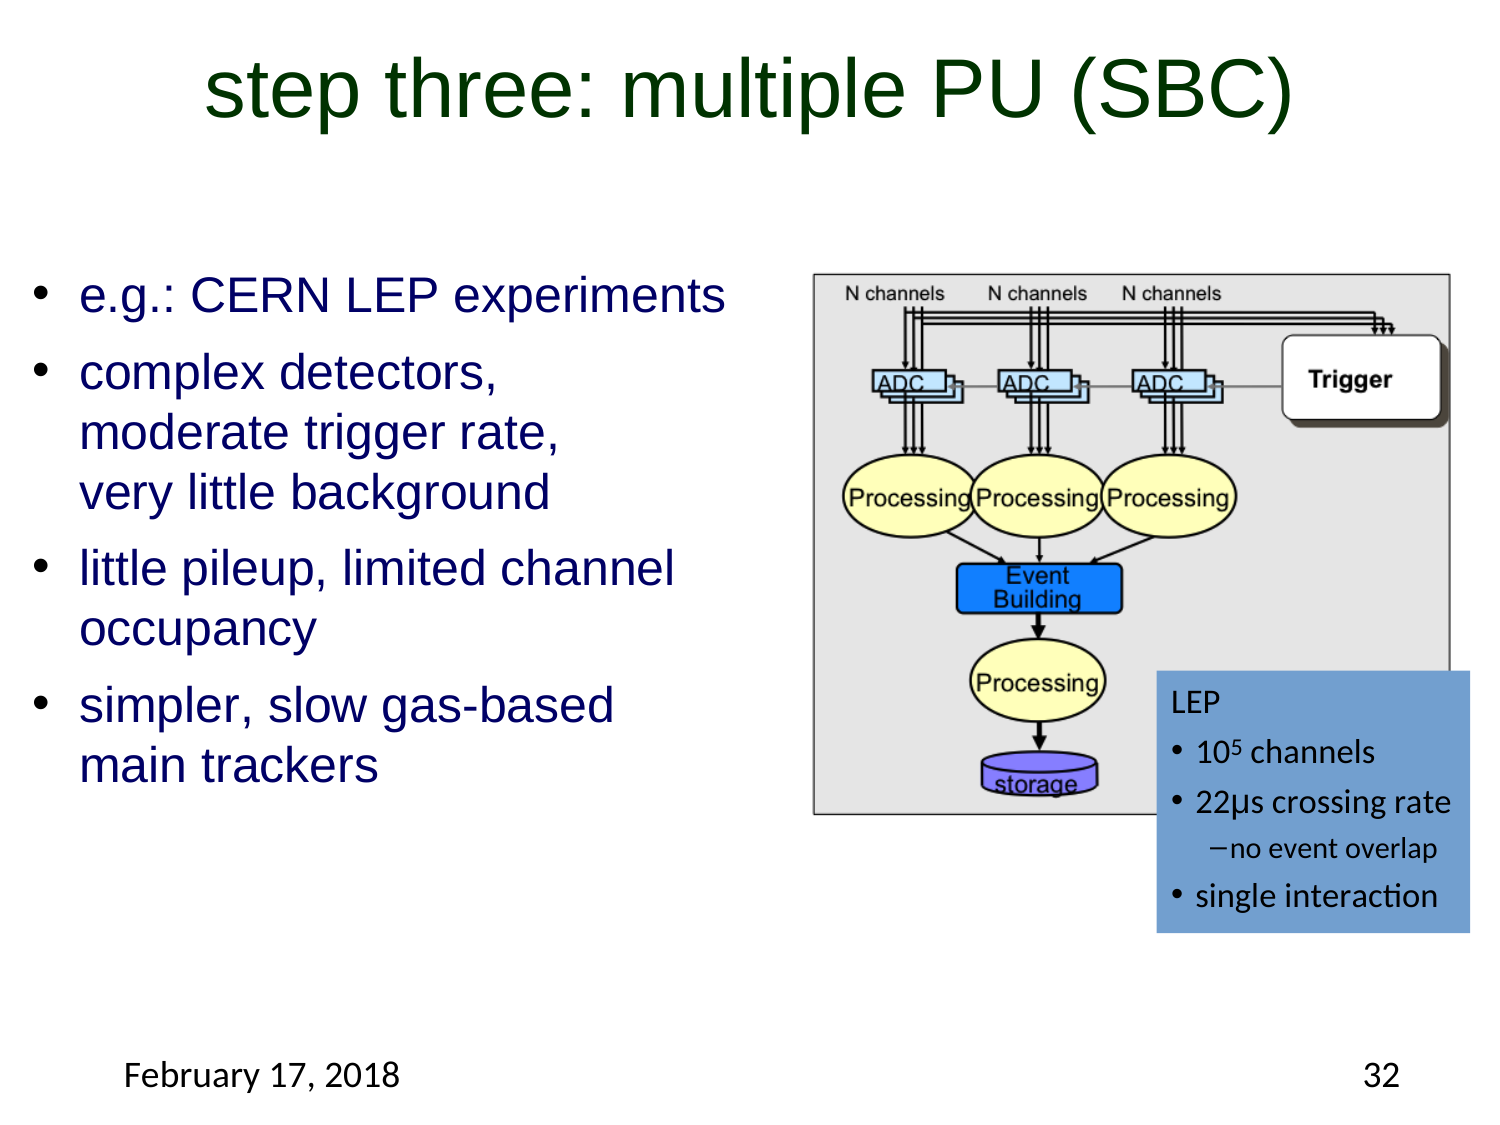

# step three: multiple PU (SBC)
e.g.: CERN LEP experiments
complex detectors,
moderate trigger rate,
very little background
little pileup, limited channel occupancy
simpler, slow gas-based main trackers
LEP
105 channels
22μs crossing rate
no event overlap
single interaction
17 February 2018
32